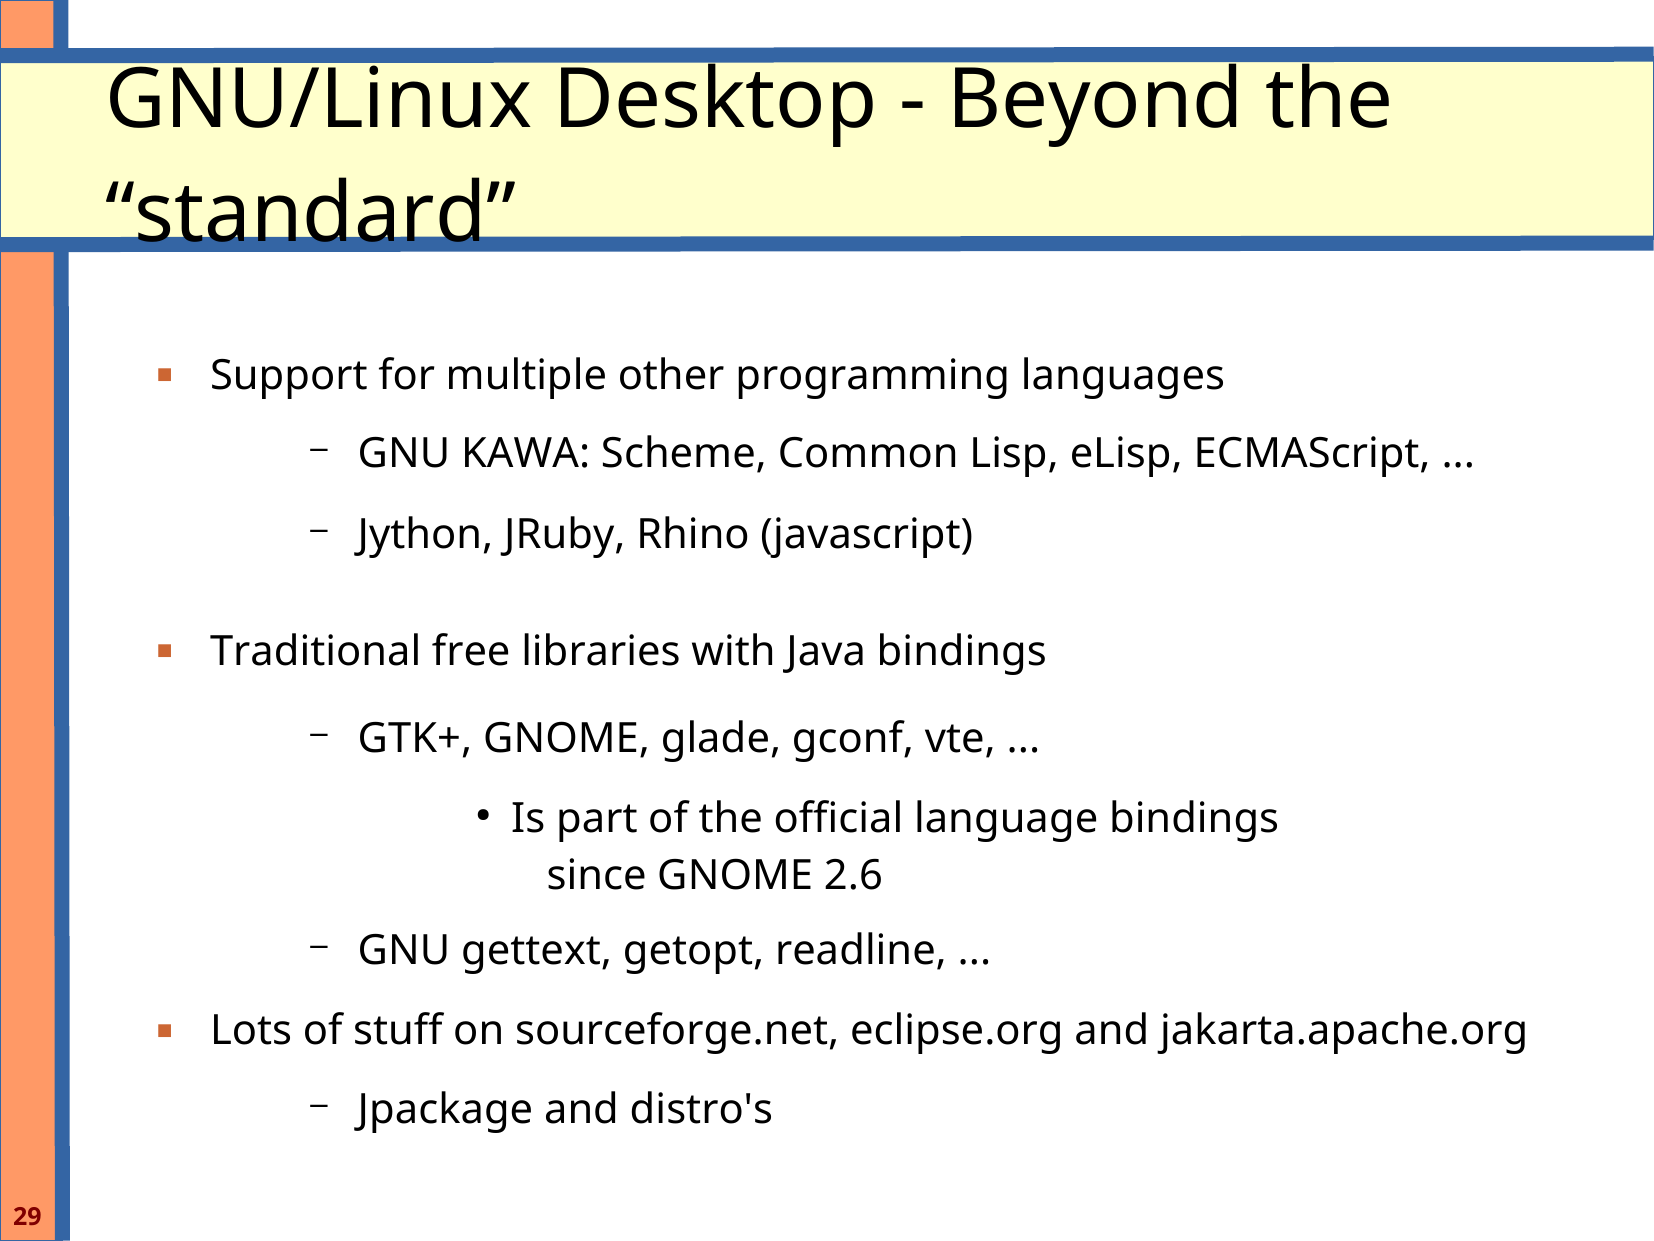

# GNU/Linux Desktop - Beyond the “standard”
Support for multiple other programming languages
GNU KAWA: Scheme, Common Lisp, eLisp, ECMAScript, ...
Jython, JRuby, Rhino (javascript)
Traditional free libraries with Java bindings
GTK+, GNOME, glade, gconf, vte, ...
Is part of the official language bindings
since GNOME 2.6
GNU gettext, getopt, readline, ...
Lots of stuff on sourceforge.net, eclipse.org and jakarta.apache.org
Jpackage and distro's